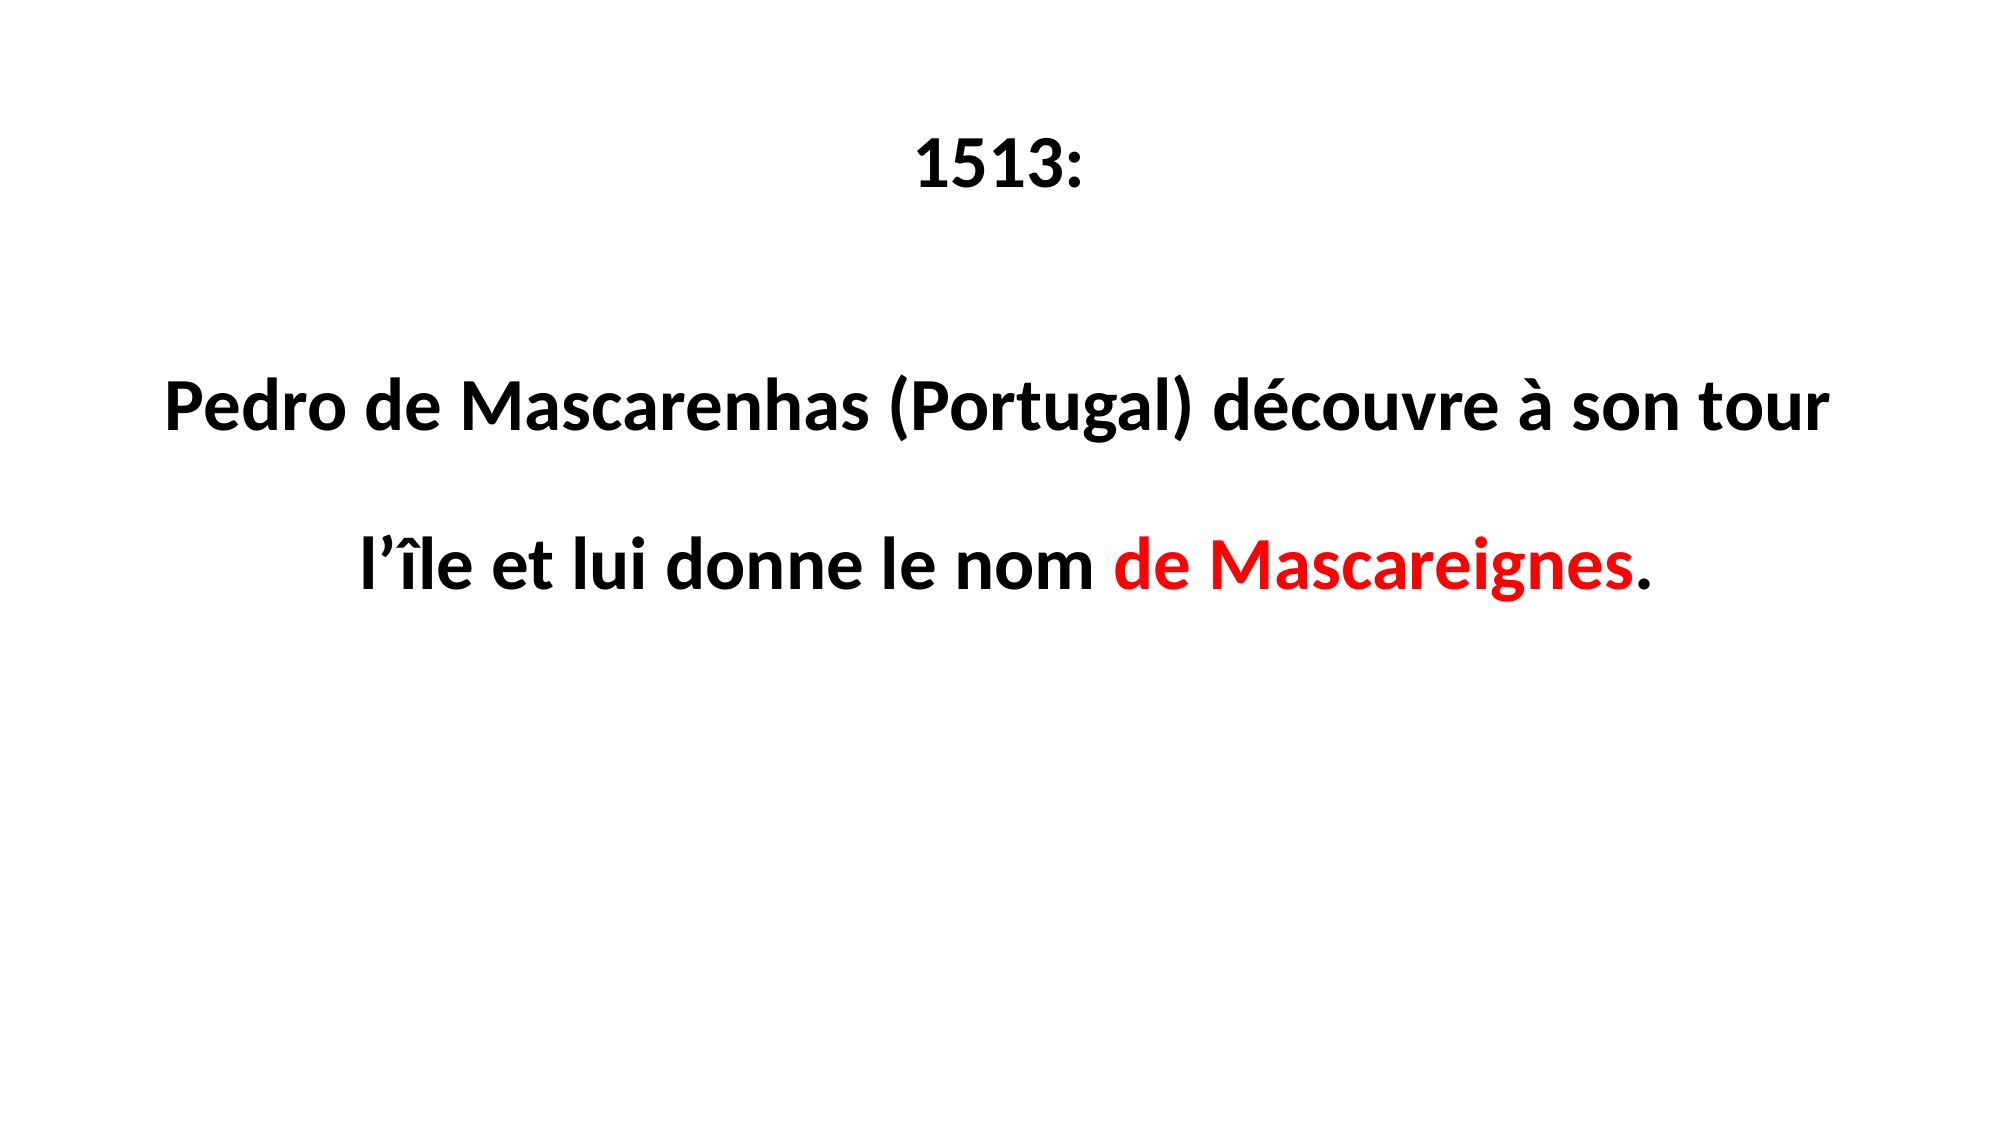

1513:
Pedro de Mascarenhas (Portugal) découvre à son tour
 l’île et lui donne le nom de Mascareignes.